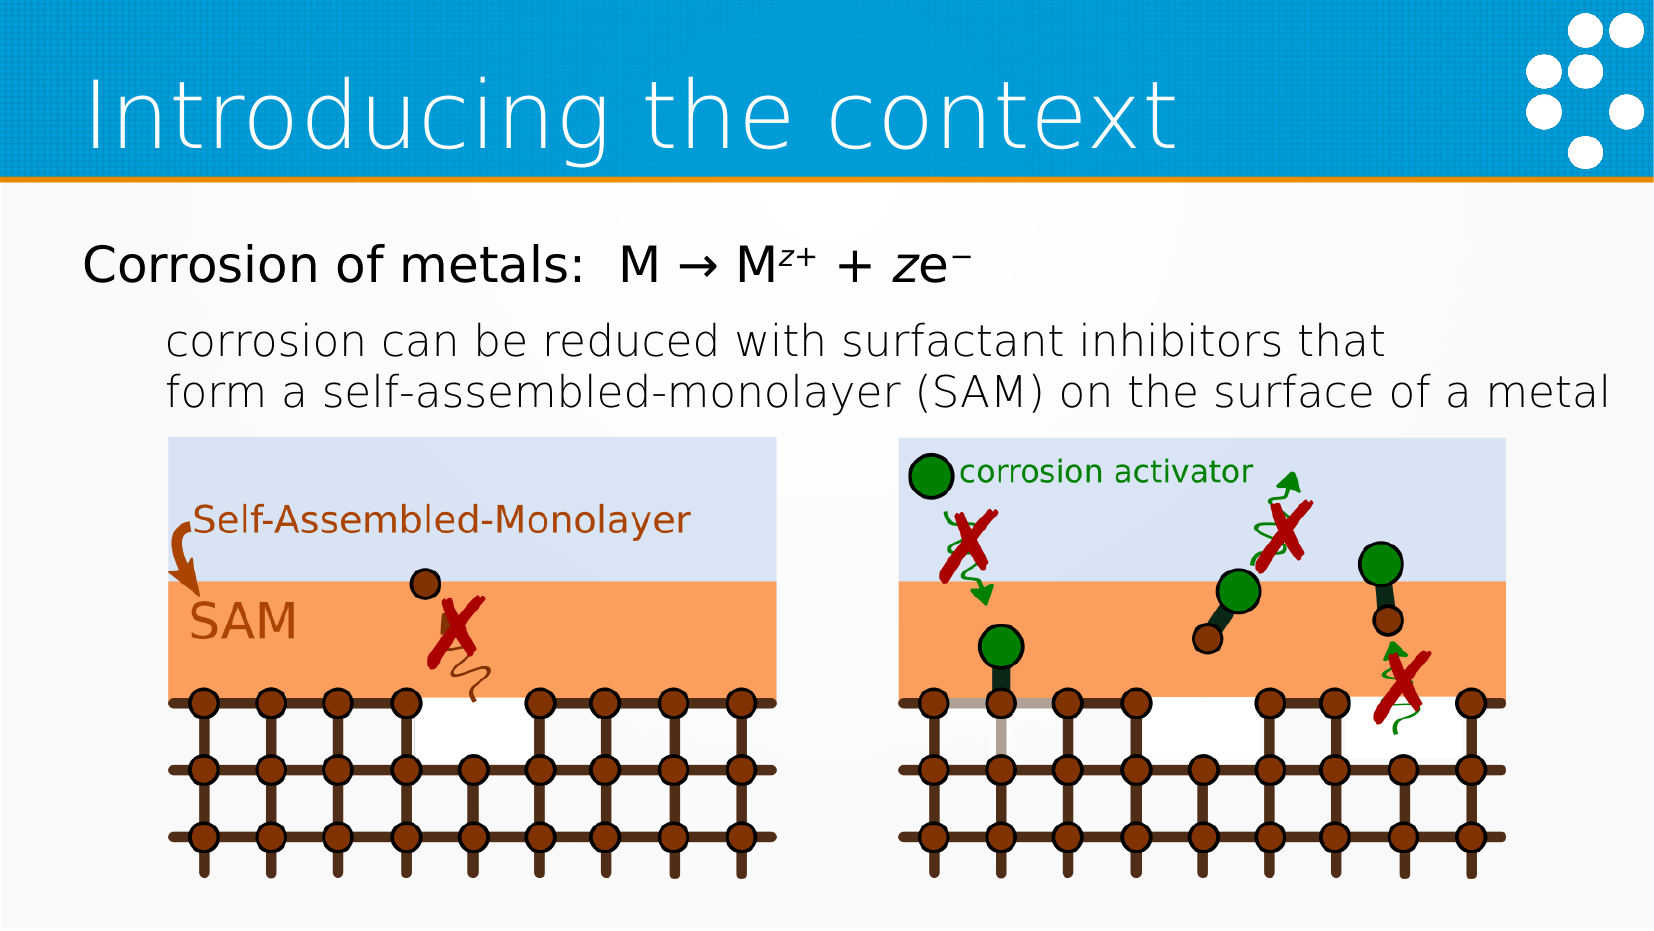

# Introducing the context
Corrosion of metals: M → Mz+ + ze−
corrosion can be reduced with surfactant inhibitors that
form a self-assembled-monolayer (SAM) on the surface of a metal